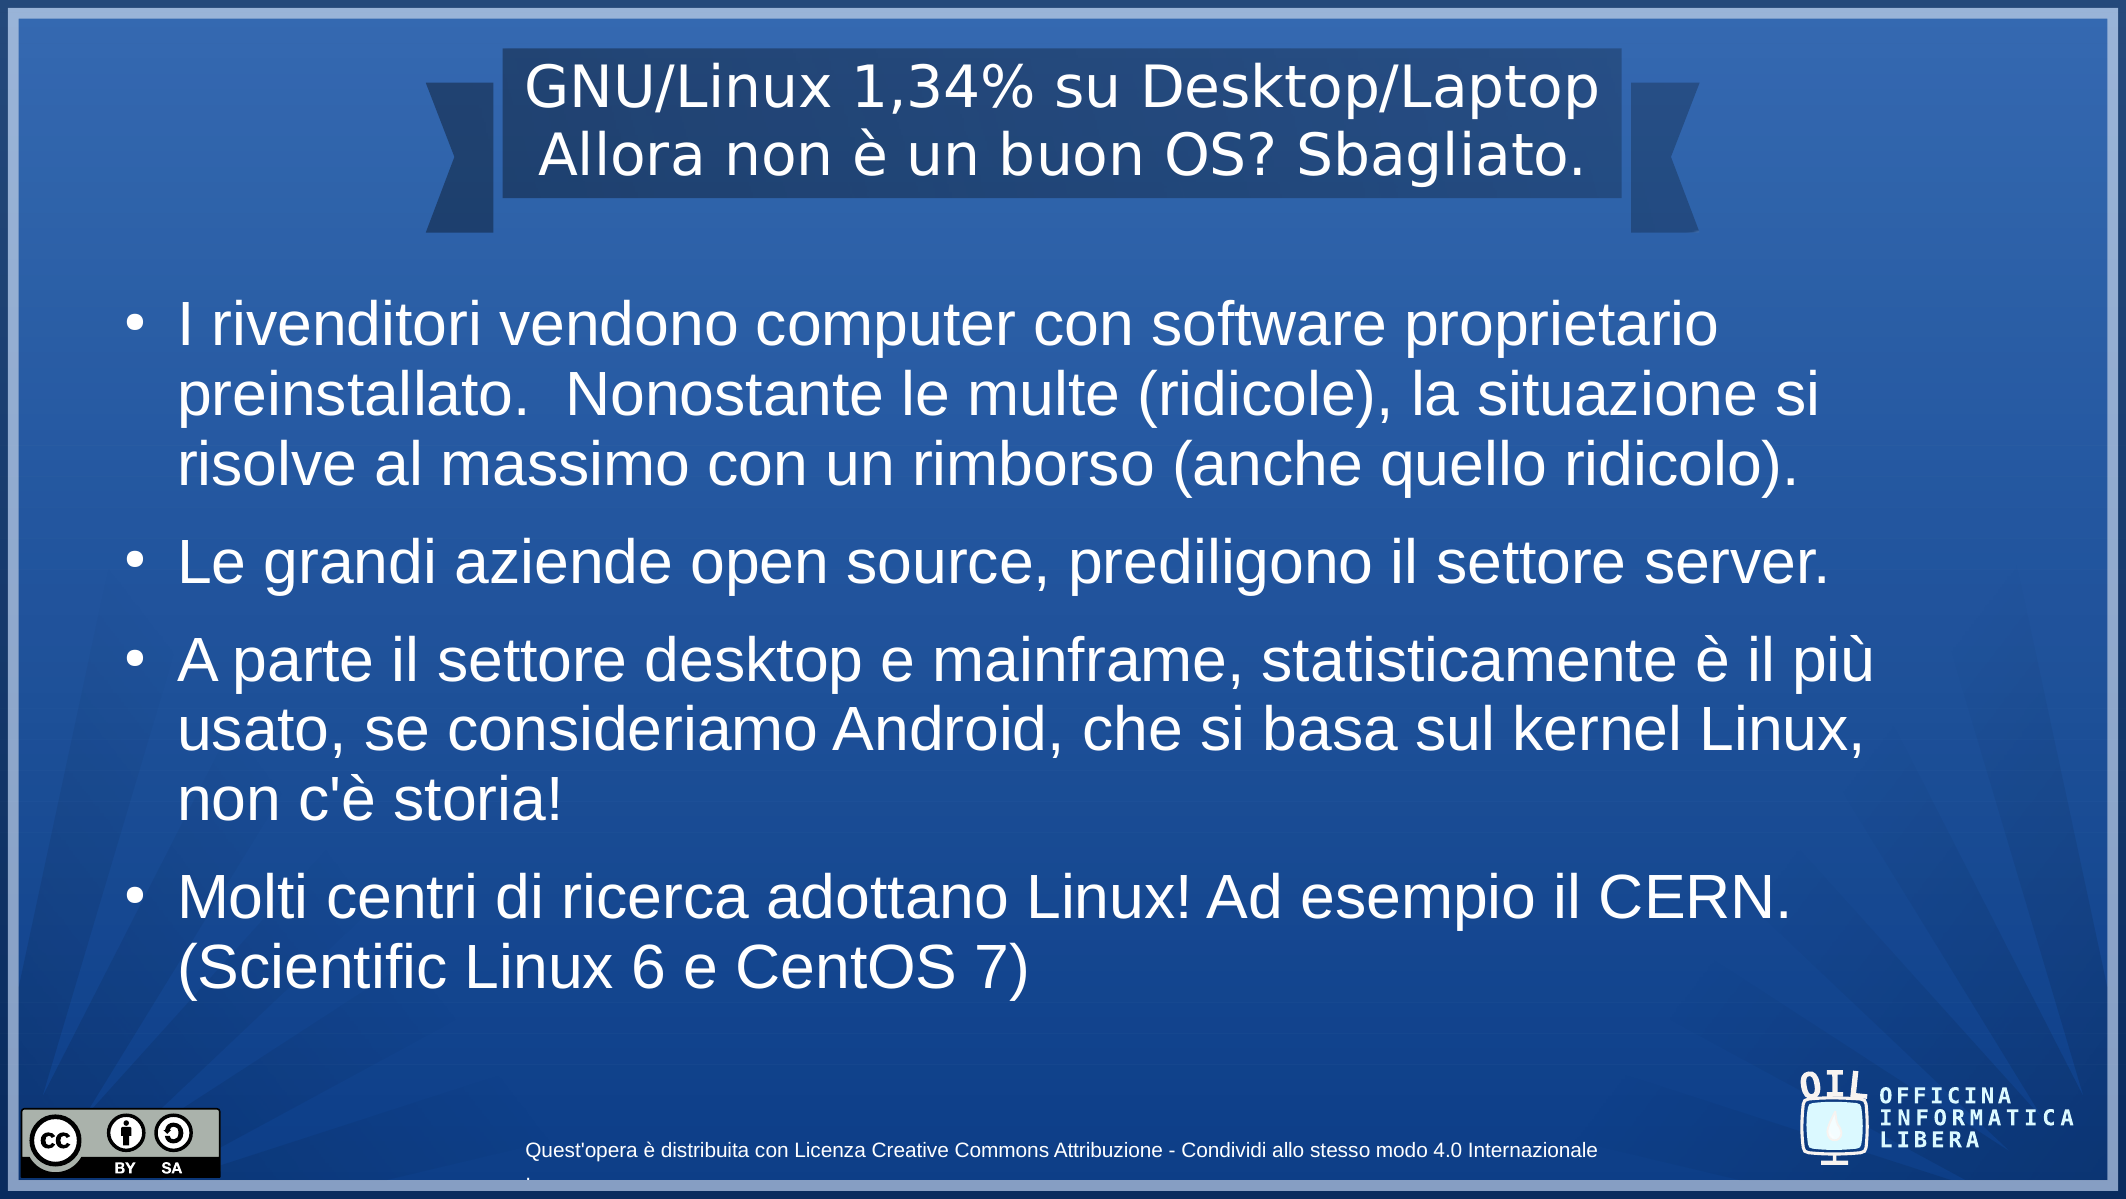

# GNU/Linux 1,34% su Desktop/Laptop Allora non è un buon OS? Sbagliato.
I rivenditori vendono computer con software proprietario preinstallato. Nonostante le multe (ridicole), la situazione si risolve al massimo con un rimborso (anche quello ridicolo).
Le grandi aziende open source, prediligono il settore server.
A parte il settore desktop e mainframe, statisticamente è il più usato, se consideriamo Android, che si basa sul kernel Linux, non c'è storia!
Molti centri di ricerca adottano Linux! Ad esempio il CERN. (Scientific Linux 6 e CentOS 7)
Quest'opera è distribuita con Licenza Creative Commons Attribuzione - Condividi allo stesso modo 4.0 Internazionale.